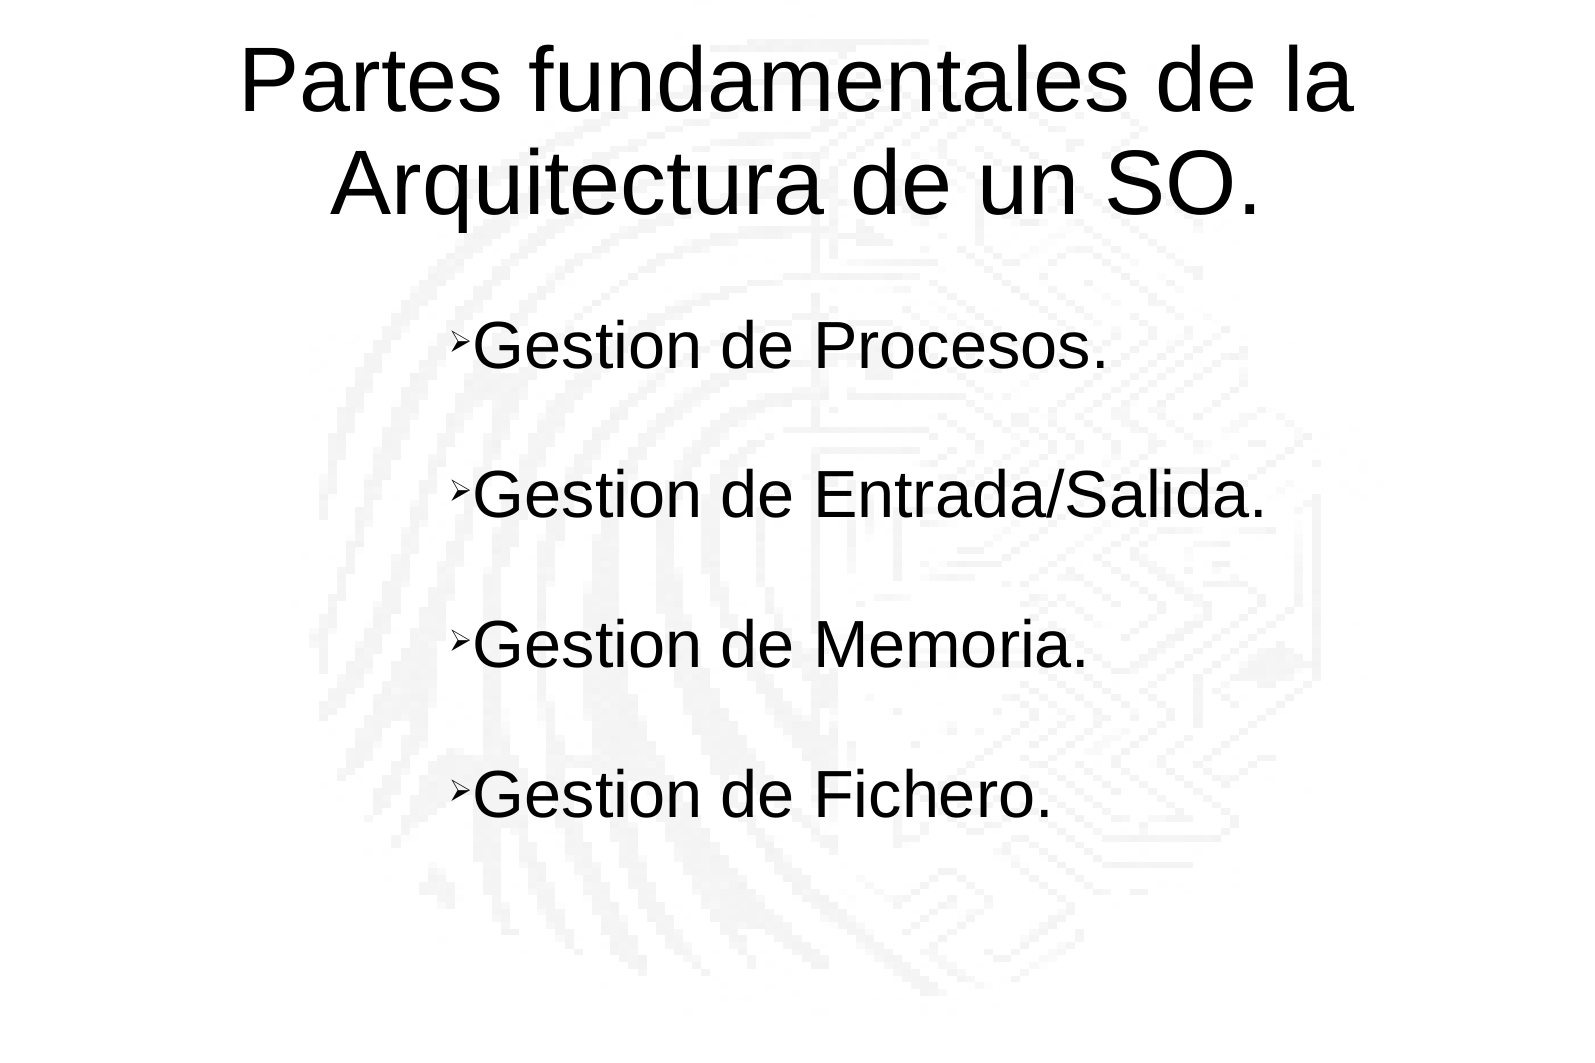

# Partes fundamentales de la Arquitectura de un SO.
Gestion de Procesos.
Gestion de Entrada/Salida.
Gestion de Memoria.
Gestion de Fichero.